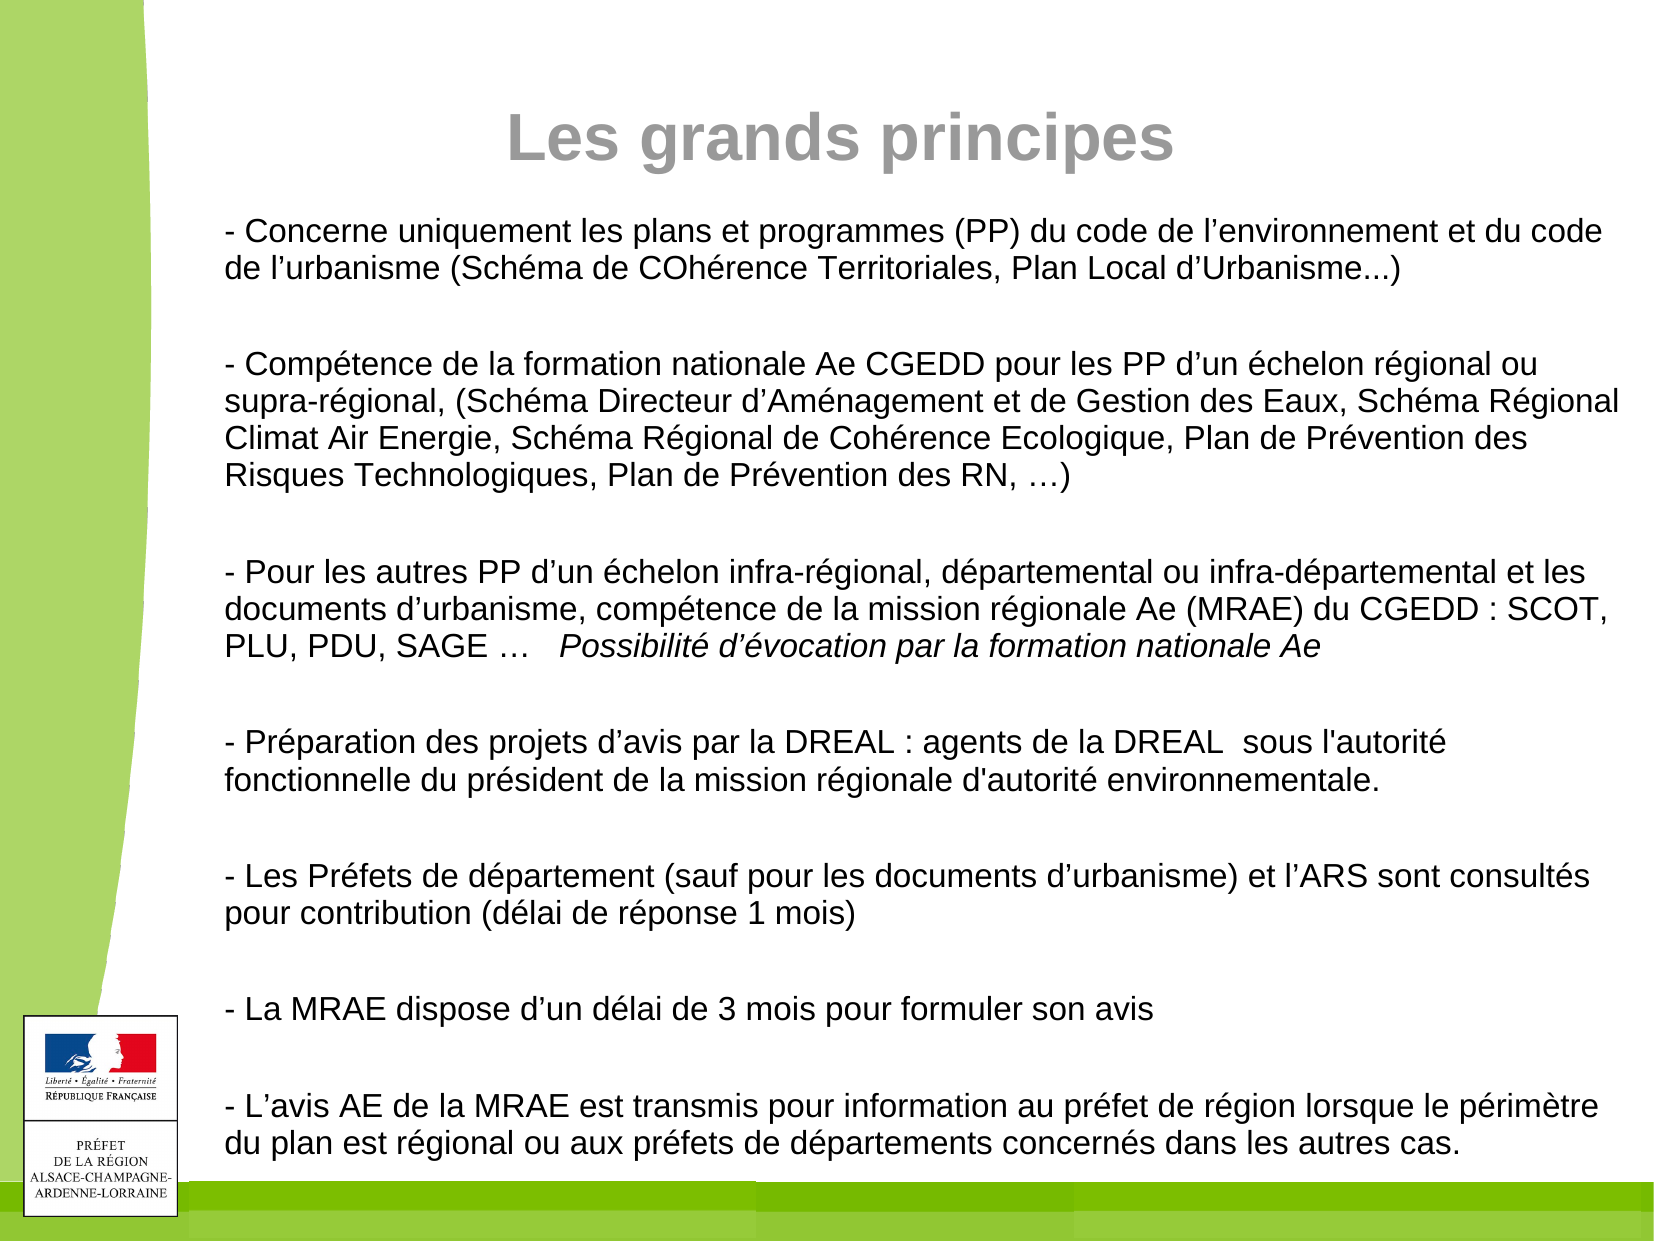

# Les grands principes
- Concerne uniquement les plans et programmes (PP) du code de l’environnement et du code de l’urbanisme (Schéma de COhérence Territoriales, Plan Local d’Urbanisme...)
- Compétence de la formation nationale Ae CGEDD pour les PP d’un échelon régional ou supra-régional, (Schéma Directeur d’Aménagement et de Gestion des Eaux, Schéma Régional Climat Air Energie, Schéma Régional de Cohérence Ecologique, Plan de Prévention des Risques Technologiques, Plan de Prévention des RN, …)
- Pour les autres PP d’un échelon infra-régional, départemental ou infra-départemental et les documents d’urbanisme, compétence de la mission régionale Ae (MRAE) du CGEDD : SCOT, PLU, PDU, SAGE … Possibilité d’évocation par la formation nationale Ae
- Préparation des projets d’avis par la DREAL : agents de la DREAL sous l'autorité fonctionnelle du président de la mission régionale d'autorité environnementale.
- Les Préfets de département (sauf pour les documents d’urbanisme) et l’ARS sont consultés pour contribution (délai de réponse 1 mois)
- La MRAE dispose d’un délai de 3 mois pour formuler son avis
- L’avis AE de la MRAE est transmis pour information au préfet de région lorsque le périmètre du plan est régional ou aux préfets de départements concernés dans les autres cas.